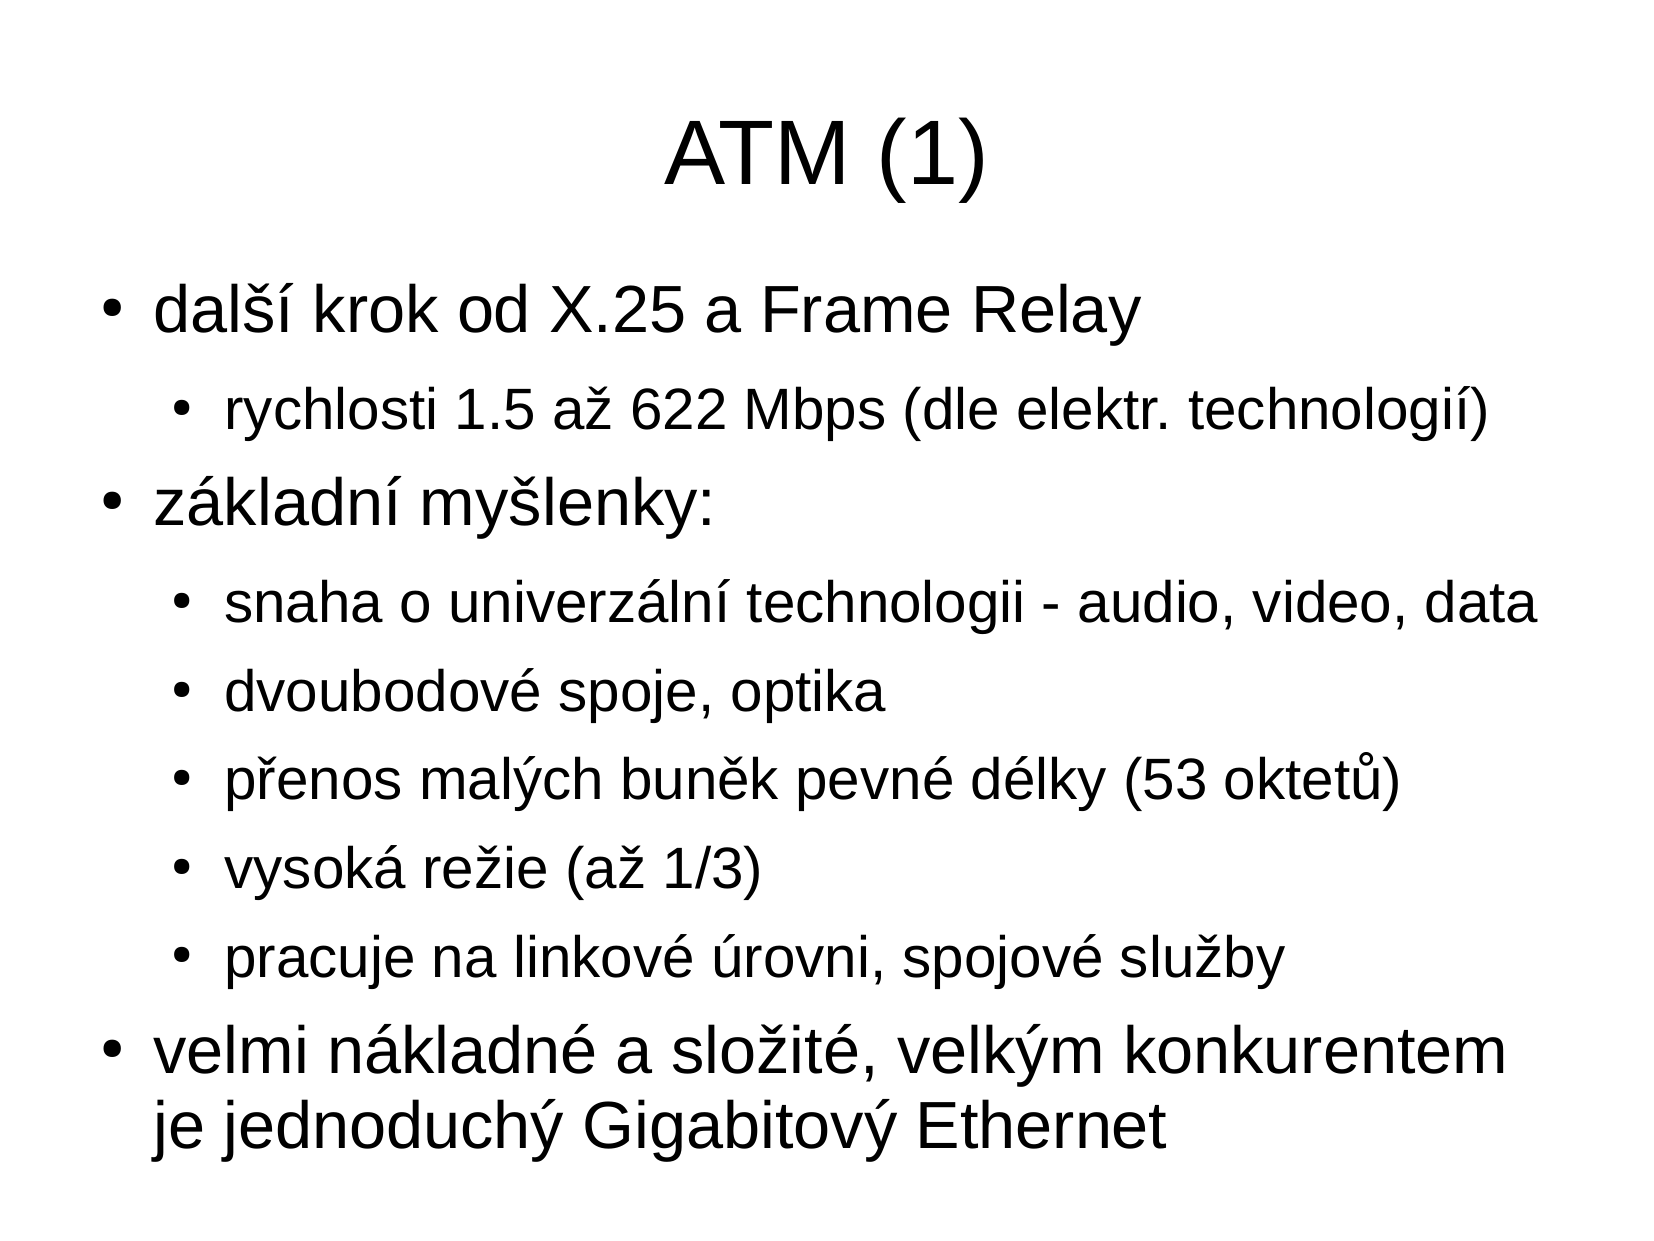

# ATM (1)
další krok od X.25 a Frame Relay
rychlosti 1.5 až 622 Mbps (dle elektr. technologií)
základní myšlenky:
snaha o univerzální technologii - audio, video, data
dvoubodové spoje, optika
přenos malých buněk pevné délky (53 oktetů)
vysoká režie (až 1/3)
pracuje na linkové úrovni, spojové služby
velmi nákladné a složité, velkým konkurentem je jednoduchý Gigabitový Ethernet